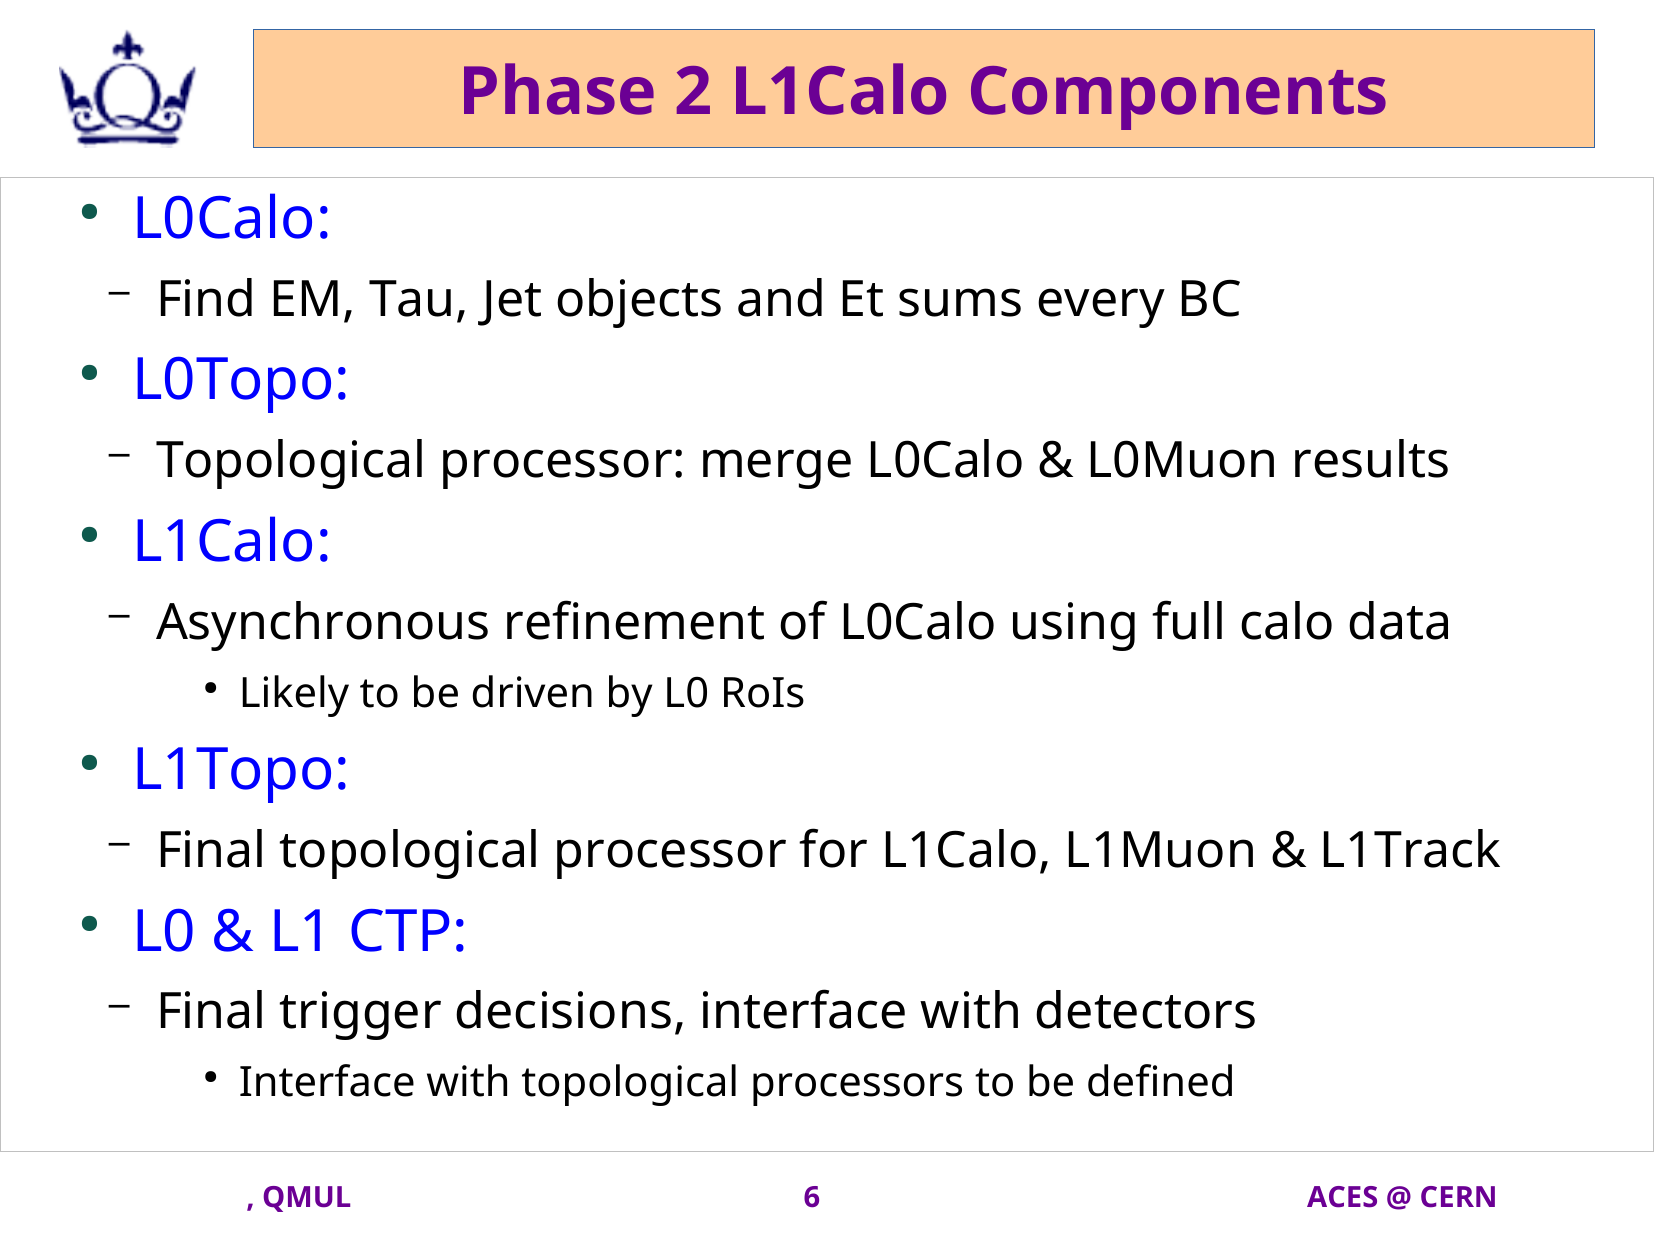

# Phase 2 L1Calo Components
L0Calo:
Find EM, Tau, Jet objects and Et sums every BC
L0Topo:
Topological processor: merge L0Calo & L0Muon results
L1Calo:
Asynchronous refinement of L0Calo using full calo data
Likely to be driven by L0 RoIs
L1Topo:
Final topological processor for L1Calo, L1Muon & L1Track
L0 & L1 CTP:
Final trigger decisions, interface with detectors
Interface with topological processors to be defined